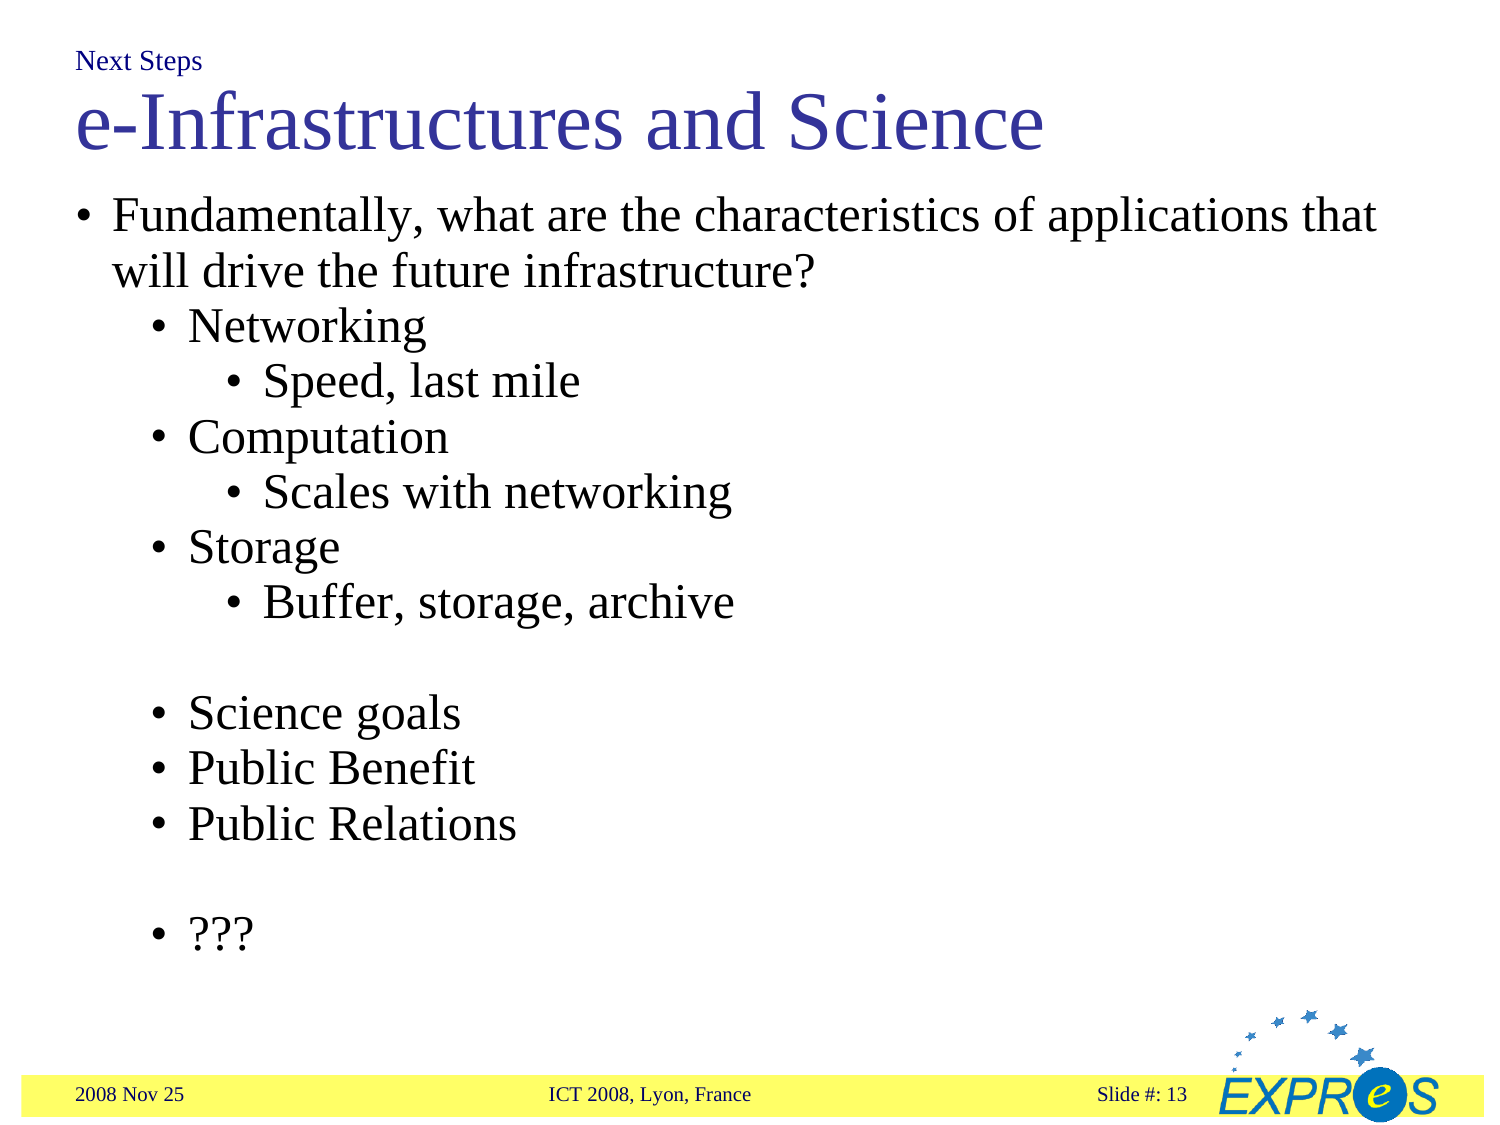

Next Steps
# e-Infrastructures and Science
Fundamentally, what are the characteristics of applications that will drive the future infrastructure?
Networking
Speed, last mile
Computation
Scales with networking
Storage
Buffer, storage, archive
Science goals
Public Benefit
Public Relations
???
YYYY Mmm DD
Meeting Name, Location
13